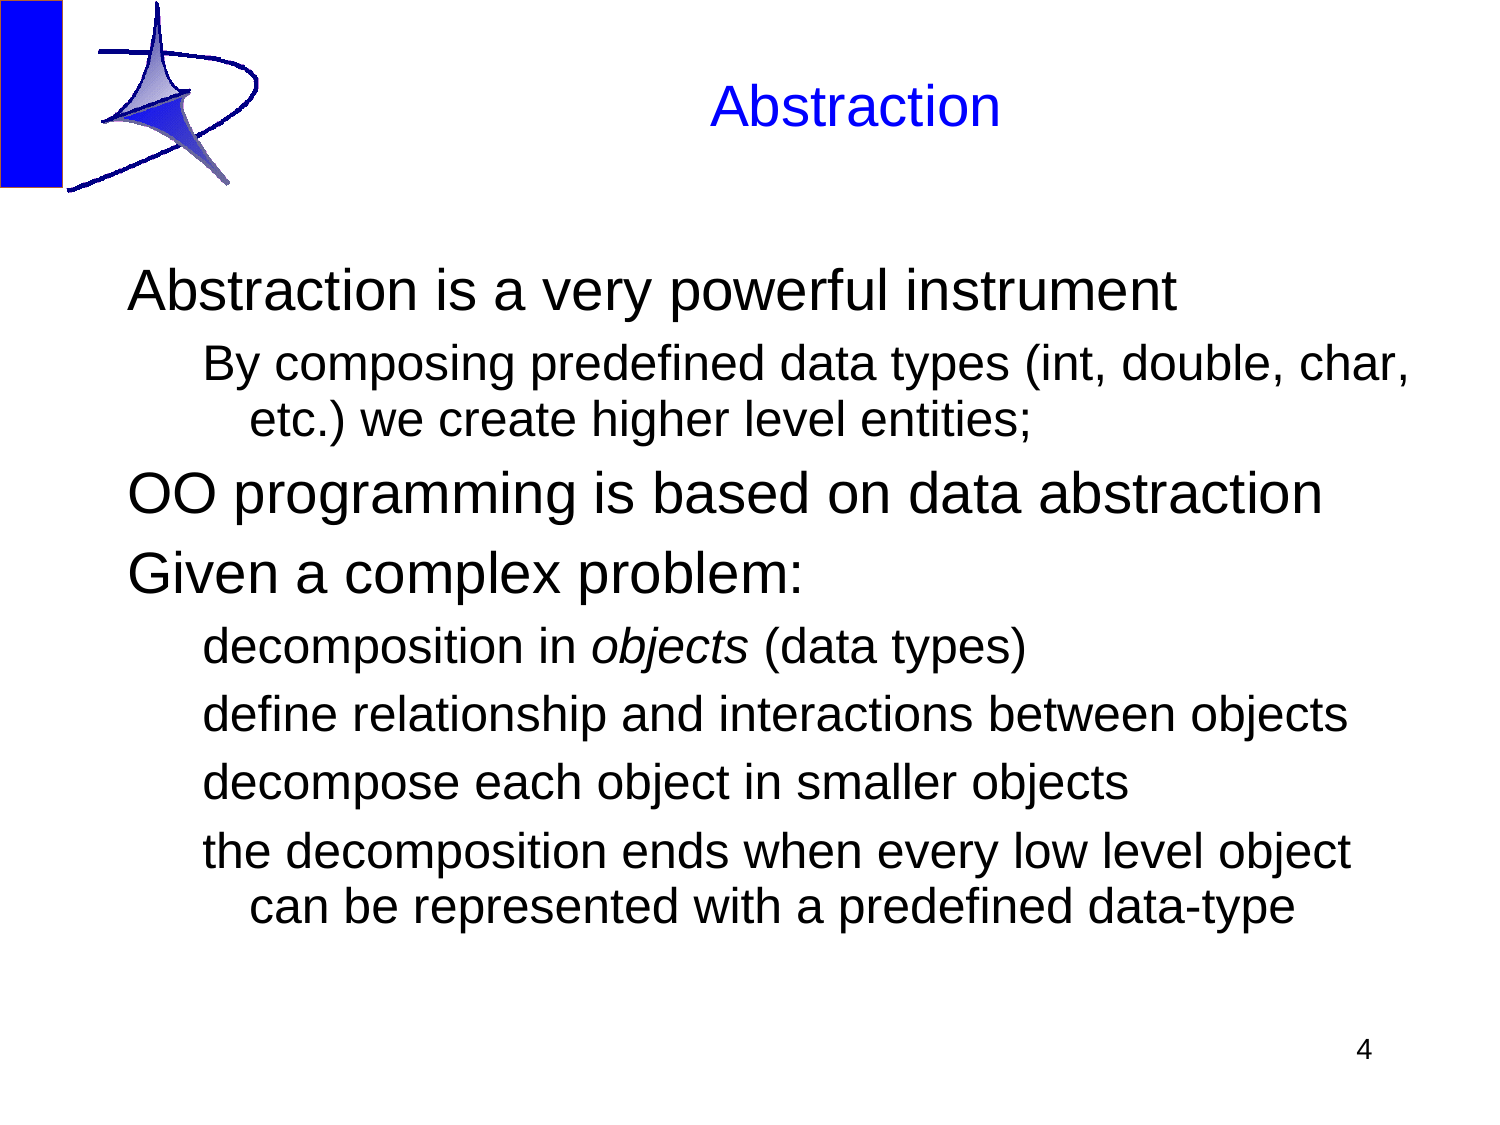

# Abstraction
Abstraction is a very powerful instrument
By composing predefined data types (int, double, char, etc.) we create higher level entities;
OO programming is based on data abstraction
Given a complex problem:
decomposition in objects (data types)
define relationship and interactions between objects
decompose each object in smaller objects
the decomposition ends when every low level object can be represented with a predefined data-type
4